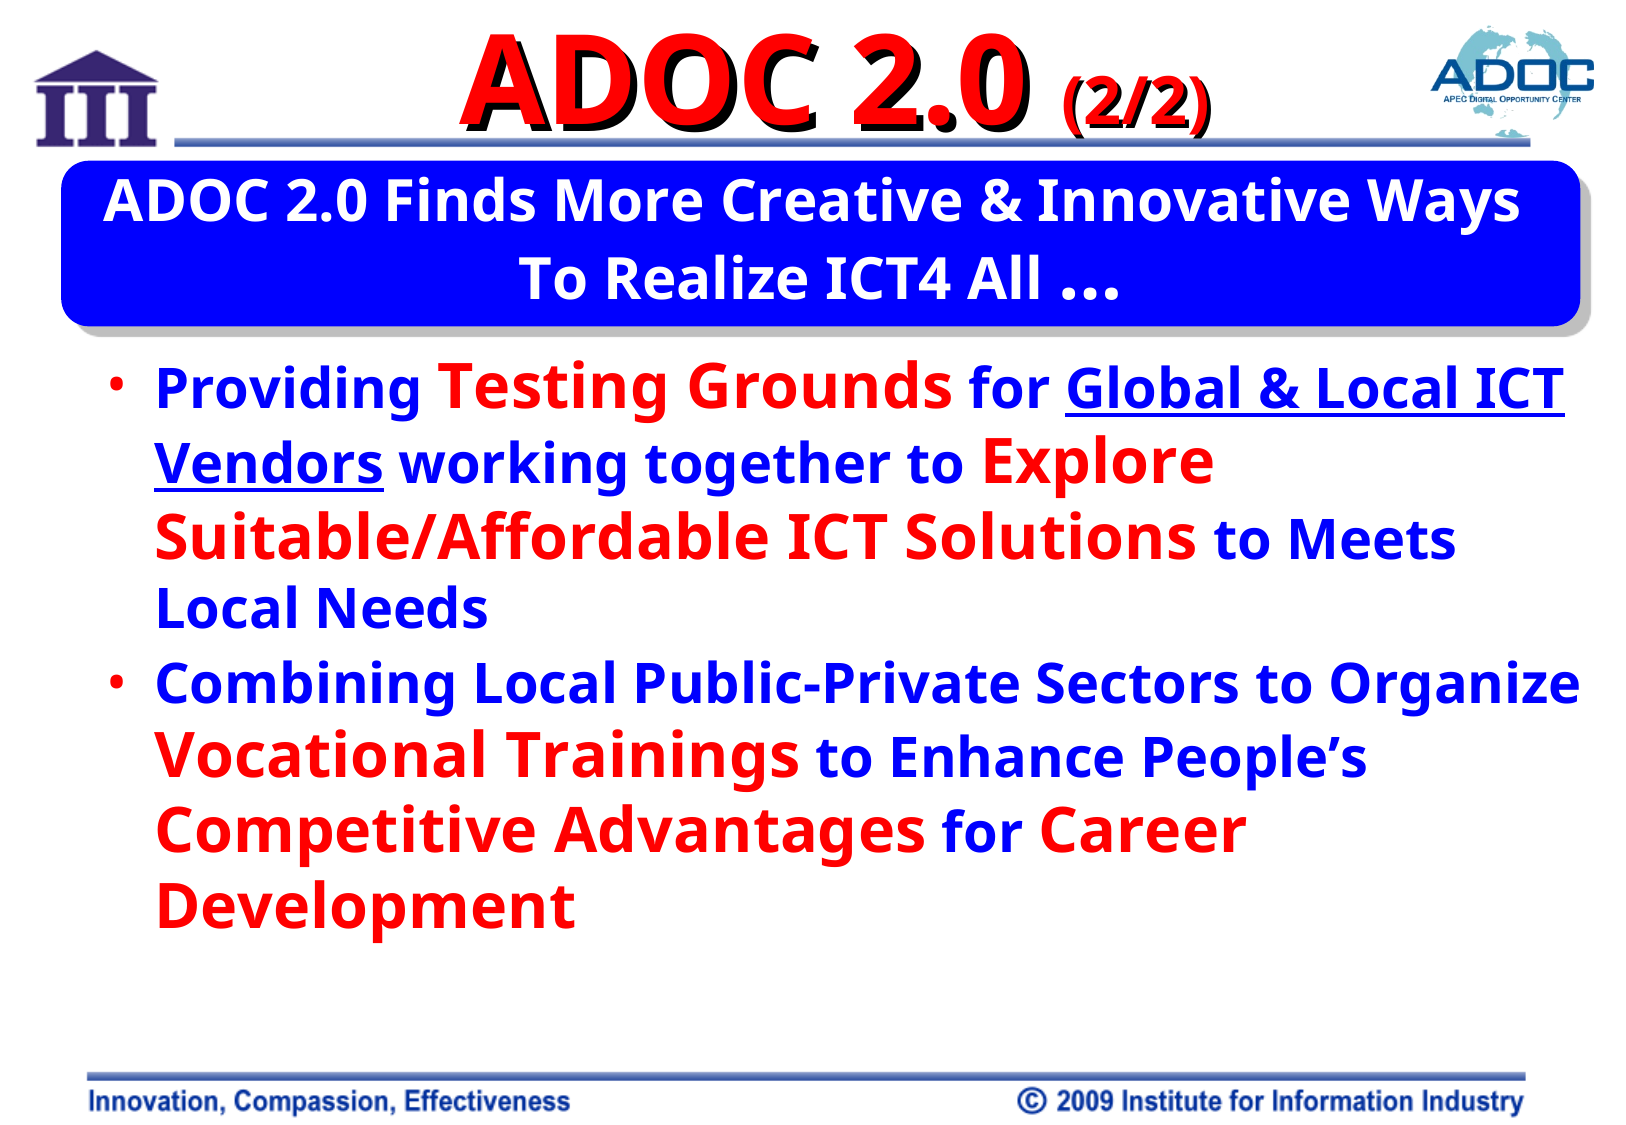

# ADOC 2.0 (2/2)
ADOC 2.0 Finds More Creative & Innovative Ways
To Realize ICT4 All …
Providing Testing Grounds for Global & Local ICT Vendors working together to Explore Suitable/Affordable ICT Solutions to Meets Local Needs
Combining Local Public-Private Sectors to Organize Vocational Trainings to Enhance People’s Competitive Advantages for Career Development